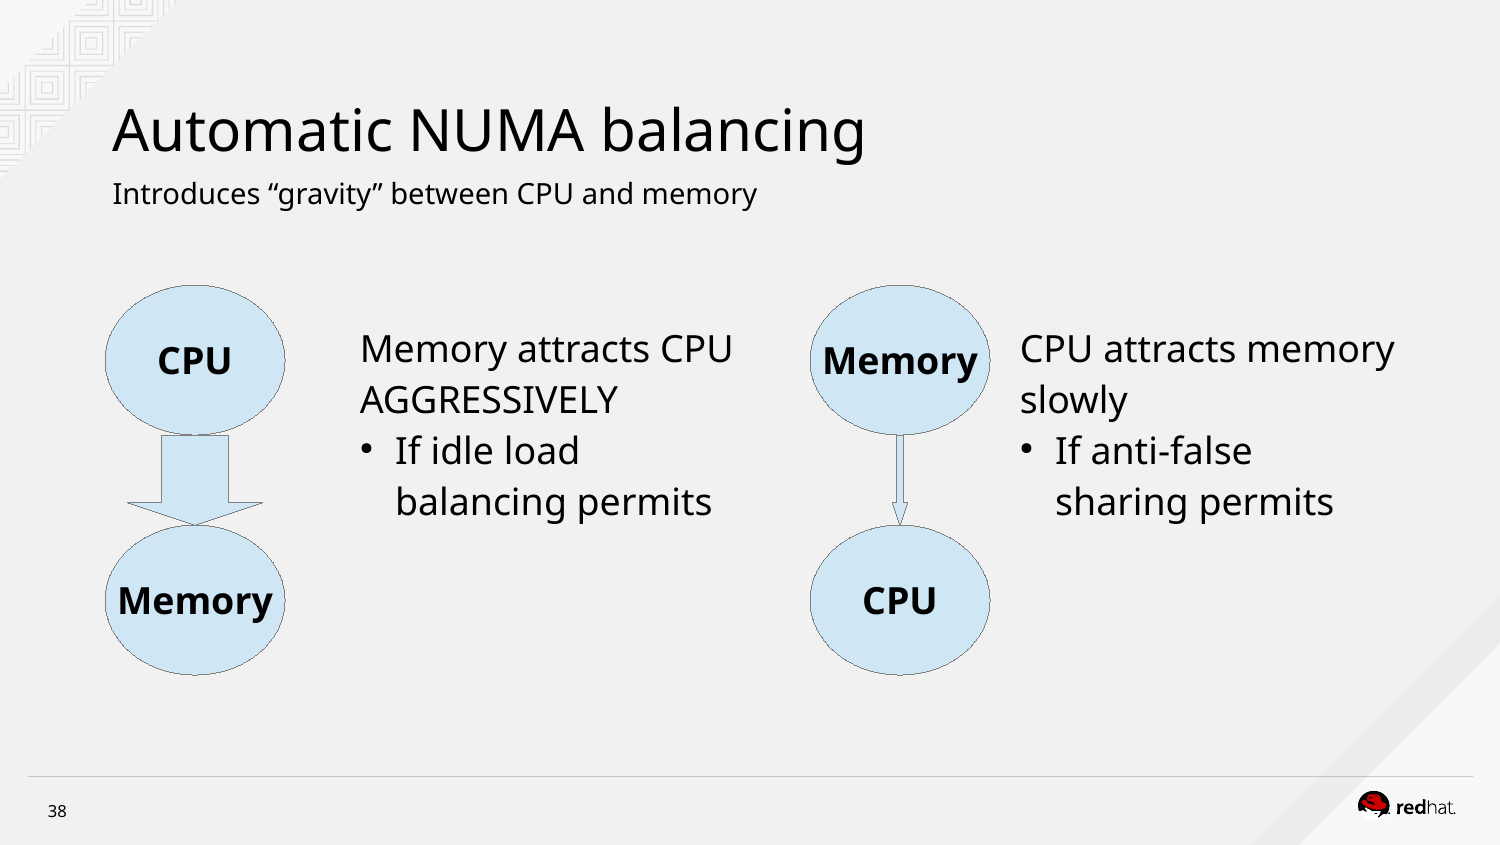

# Automatic NUMA balancing
Introduces “gravity” between CPU and memory
CPU
Memory
Memory attracts CPU
AGGRESSIVELY
If idle load balancing permits
CPU attracts memory slowly
If anti-false sharing permits
Memory
CPU
38